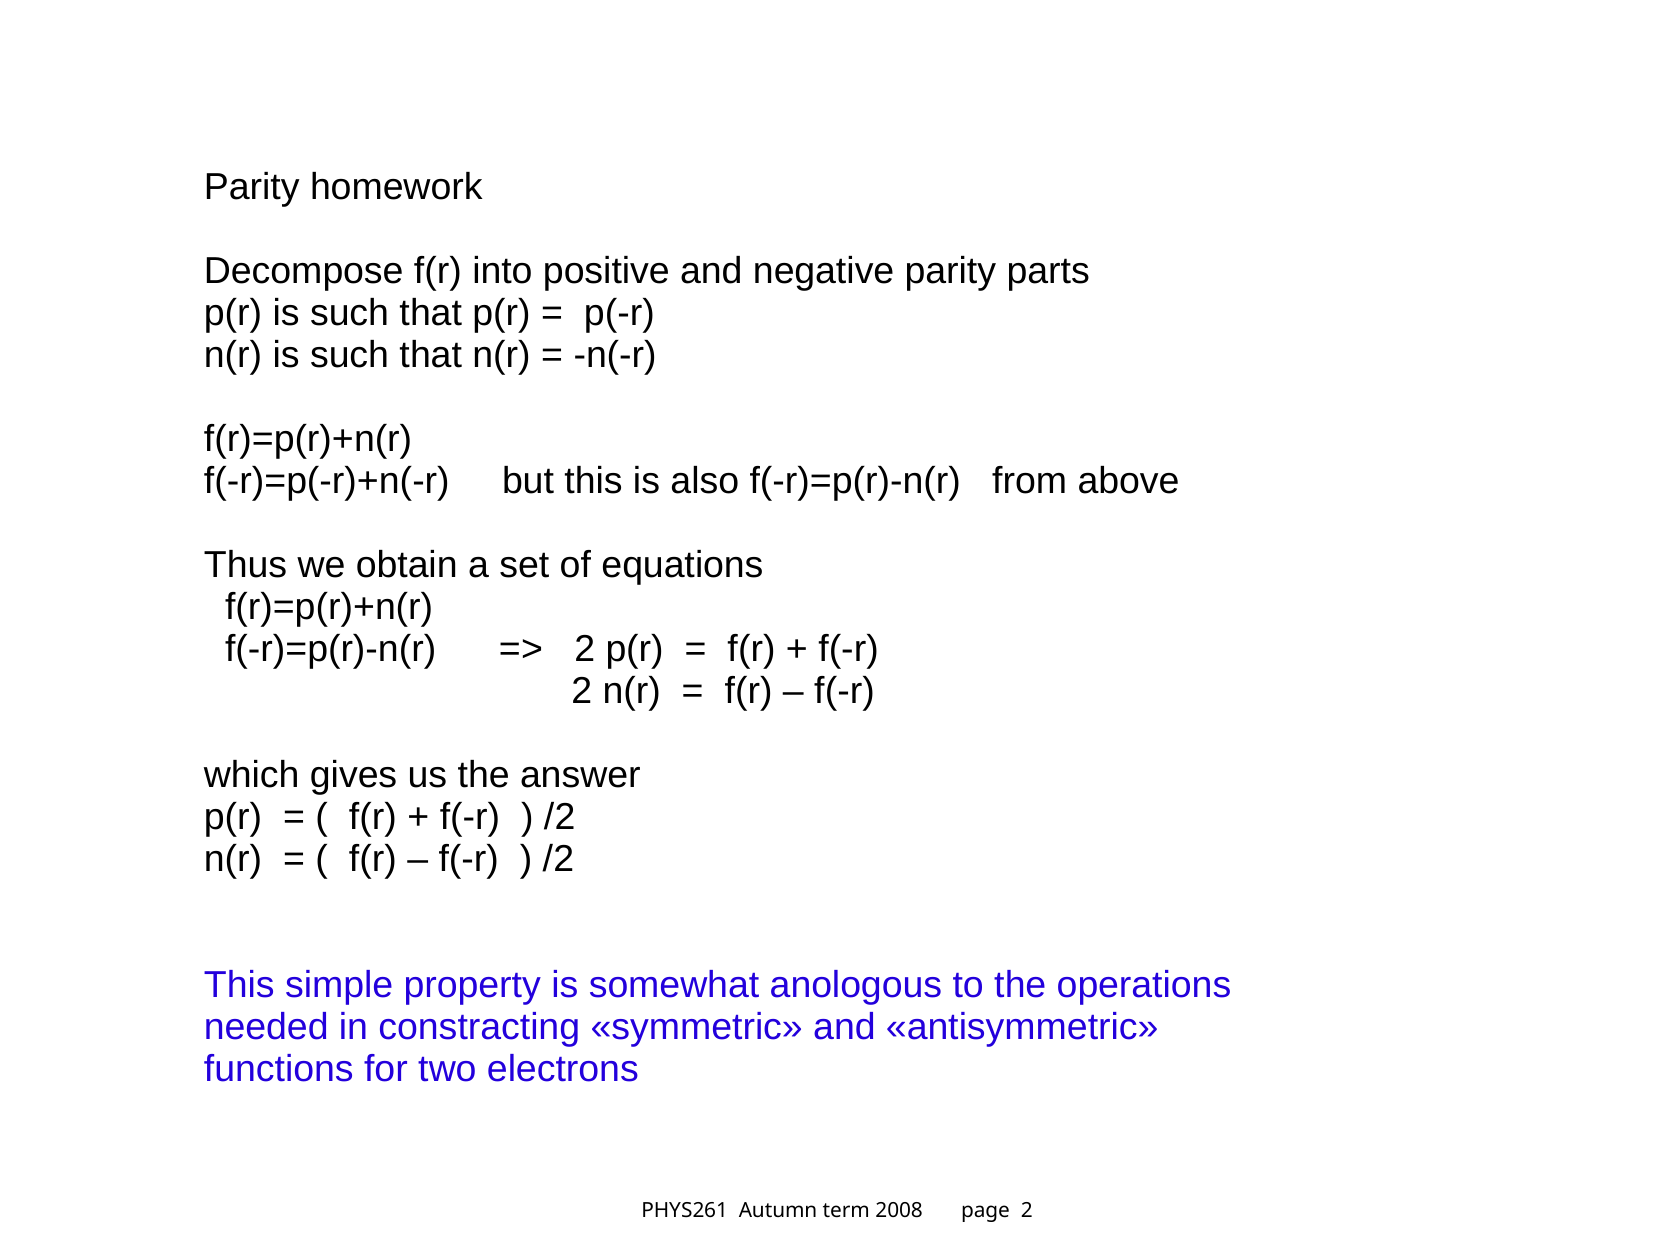

Parity homework
Decompose f(r) into positive and negative parity parts
p(r) is such that p(r) = p(-r)
n(r) is such that n(r) = -n(-r)
f(r)=p(r)+n(r)
f(-r)=p(-r)+n(-r) but this is also f(-r)=p(r)-n(r) from above
Thus we obtain a set of equations
 f(r)=p(r)+n(r)
 f(-r)=p(r)-n(r) => 2 p(r) = f(r) + f(-r)
 2 n(r) = f(r) – f(-r)
which gives us the answer
p(r) = ( f(r) + f(-r) ) /2
n(r) = ( f(r) – f(-r) ) /2
This simple property is somewhat anologous to the operations
needed in constracting «symmetric» and «antisymmetric»
functions for two electrons